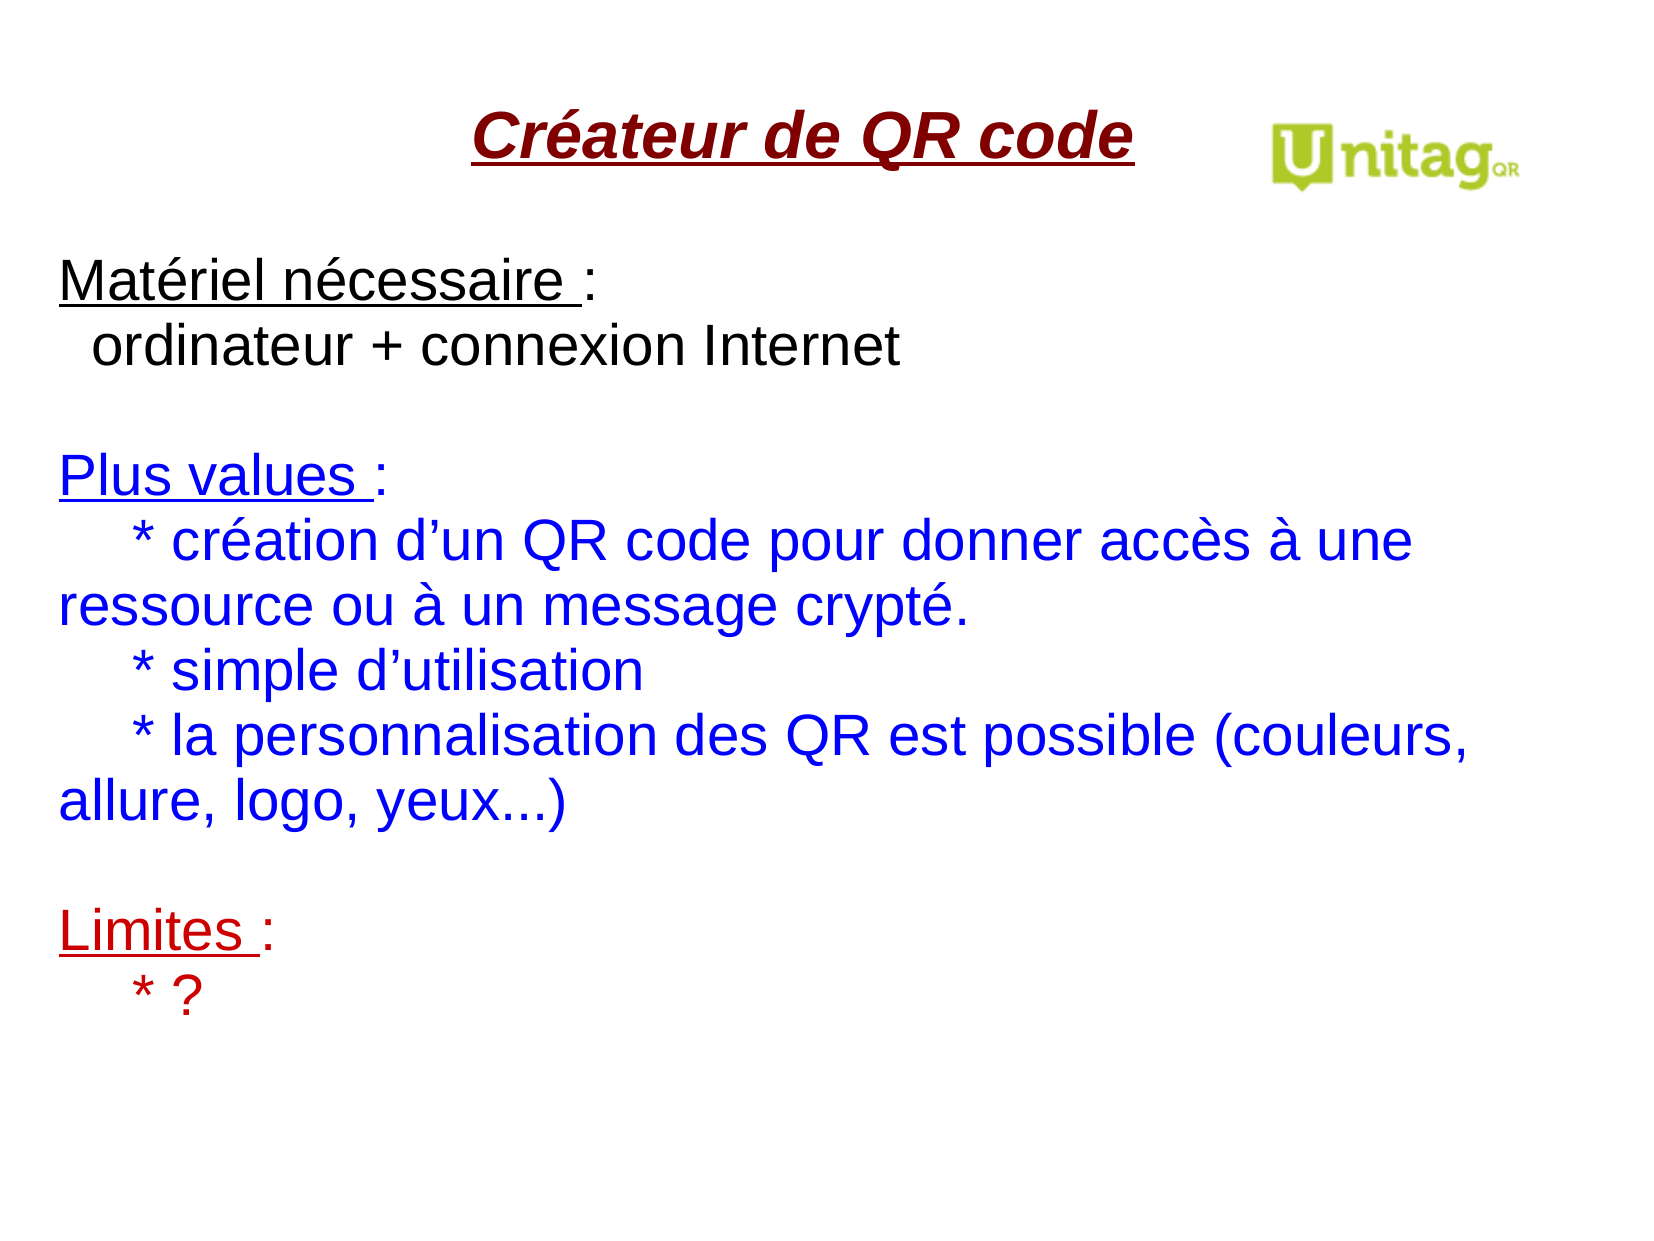

# Créateur de QR code
Matériel nécessaire :
 ordinateur + connexion Internet
Plus values :
	* création d’un QR code pour donner accès à une ressource ou à un message crypté.
	* simple d’utilisation
	* la personnalisation des QR est possible (couleurs, allure, logo, yeux...)
Limites :
	* ?